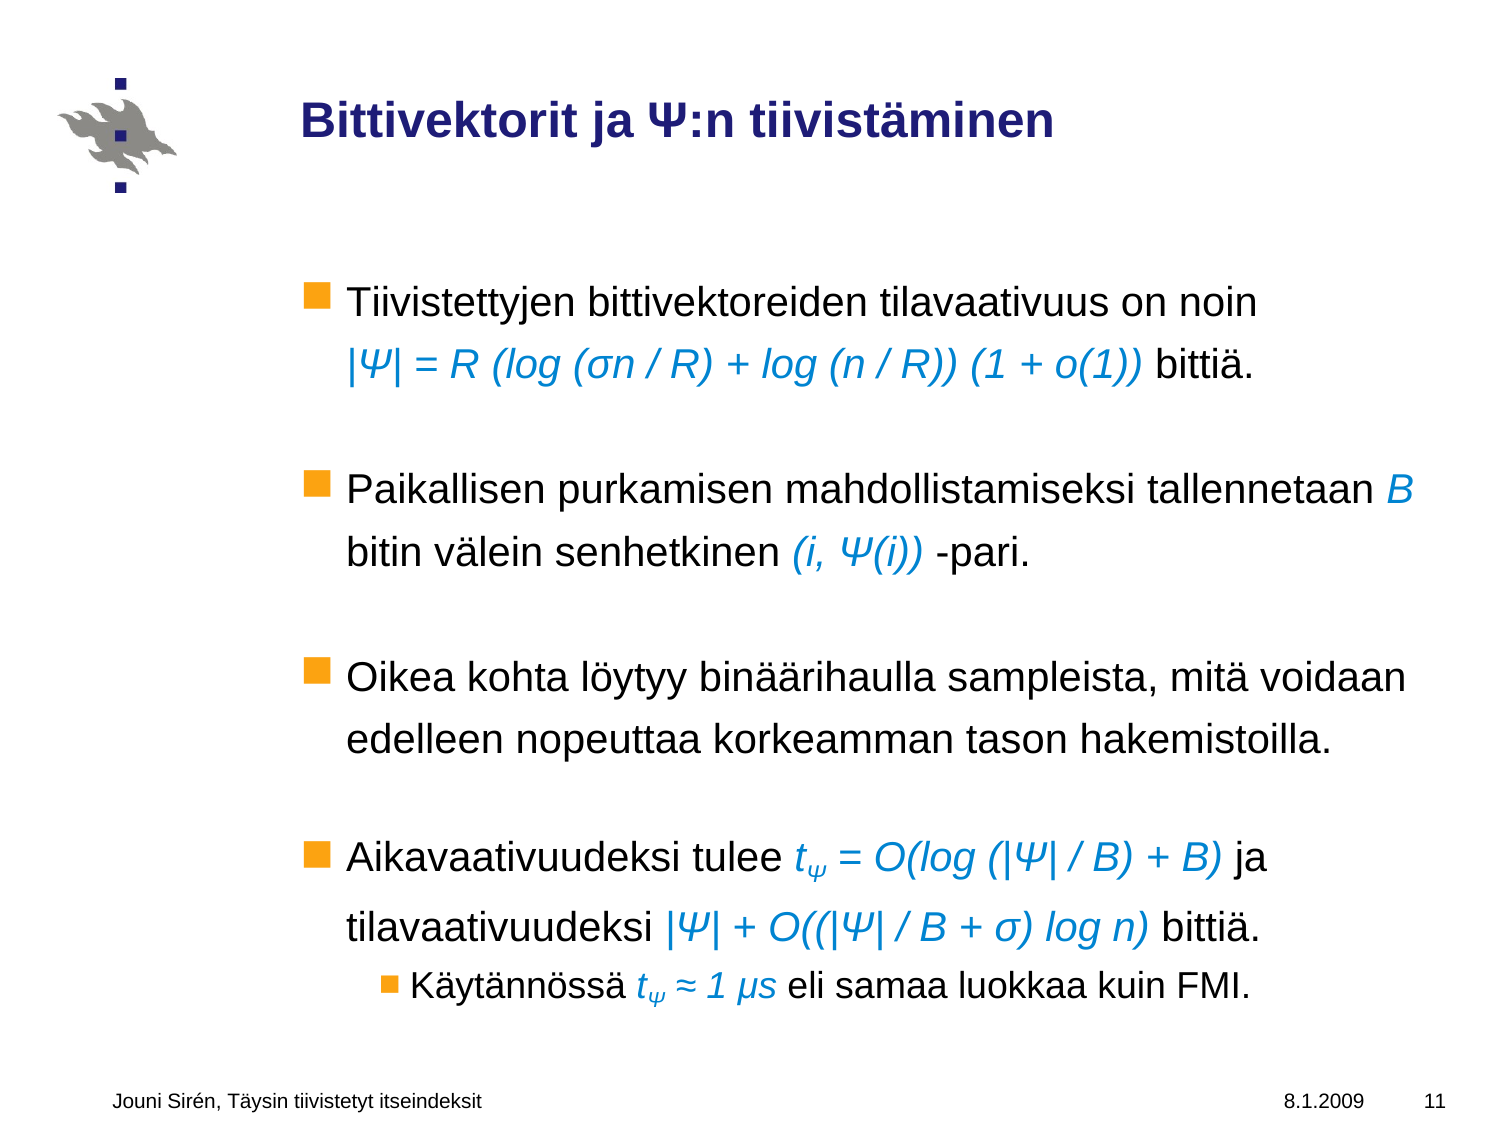

# Bittivektorit ja Ψ:n tiivistäminen
Tiivistettyjen bittivektoreiden tilavaativuus on noin
|Ψ| = R (log (σn / R) + log (n / R)) (1 + o(1)) bittiä.
Paikallisen purkamisen mahdollistamiseksi tallennetaan B bitin välein senhetkinen (i, Ψ(i)) -pari.
Oikea kohta löytyy binäärihaulla sampleista, mitä voidaan edelleen nopeuttaa korkeamman tason hakemistoilla.
Aikavaativuudeksi tulee tΨ = O(log (|Ψ| / B) + B) ja tilavaativuudeksi |Ψ| + O((|Ψ| / B + σ) log n) bittiä.
Käytännössä tΨ ≈ 1 μs eli samaa luokkaa kuin FMI.
Jouni Sirén, Täysin tiivistetyt itseindeksit
8.1.2009
11